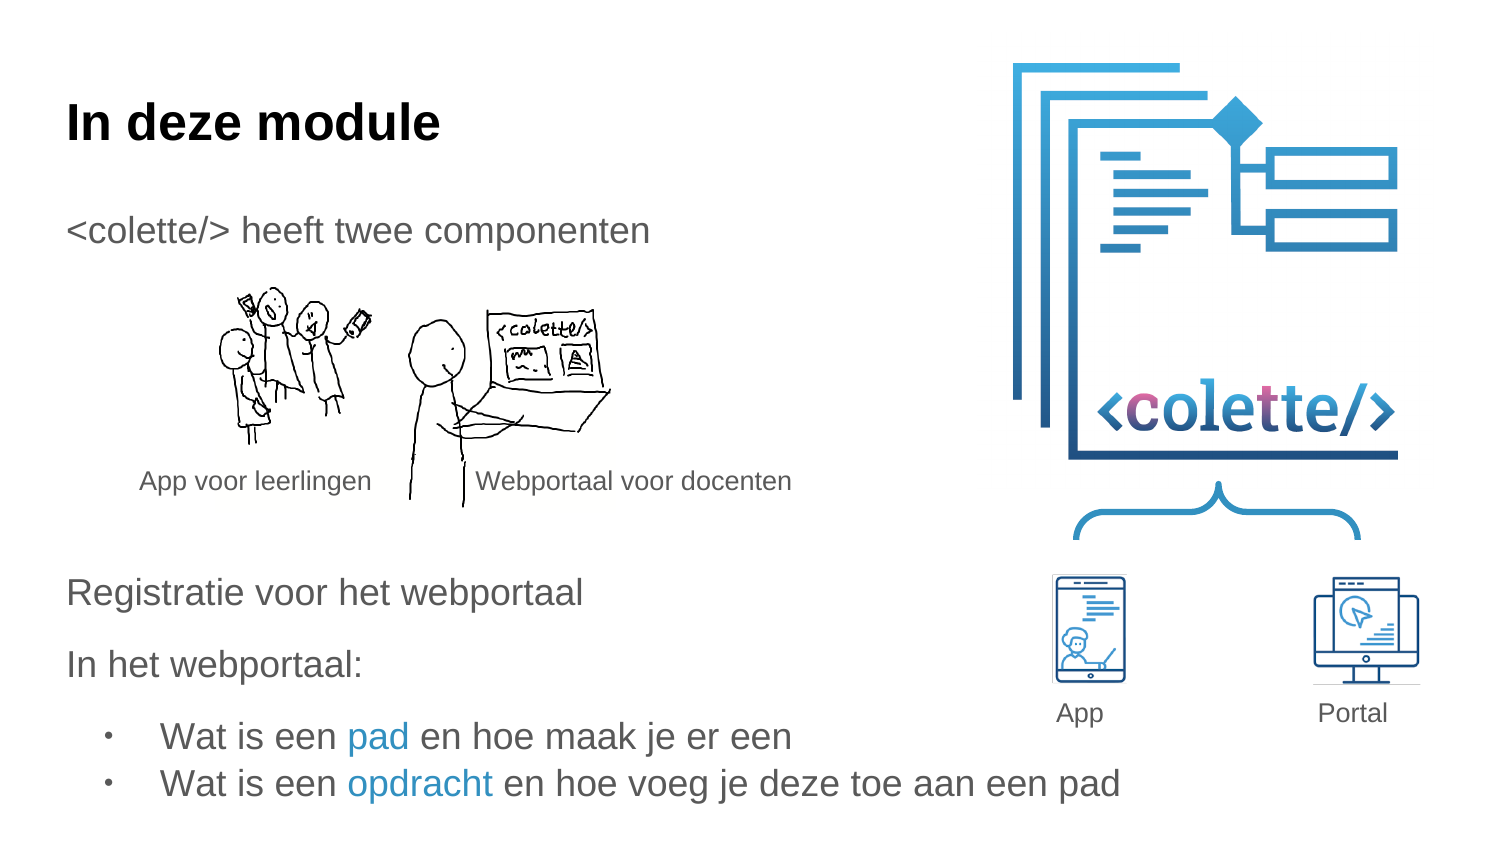

# In deze module
<colette/> heeft twee componenten
Registratie voor het webportaal
In het webportaal:
Wat is een pad en hoe maak je er een
Wat is een opdracht en hoe voeg je deze toe aan een pad
App voor leerlingen
Webportaal voor docenten
App
Portal